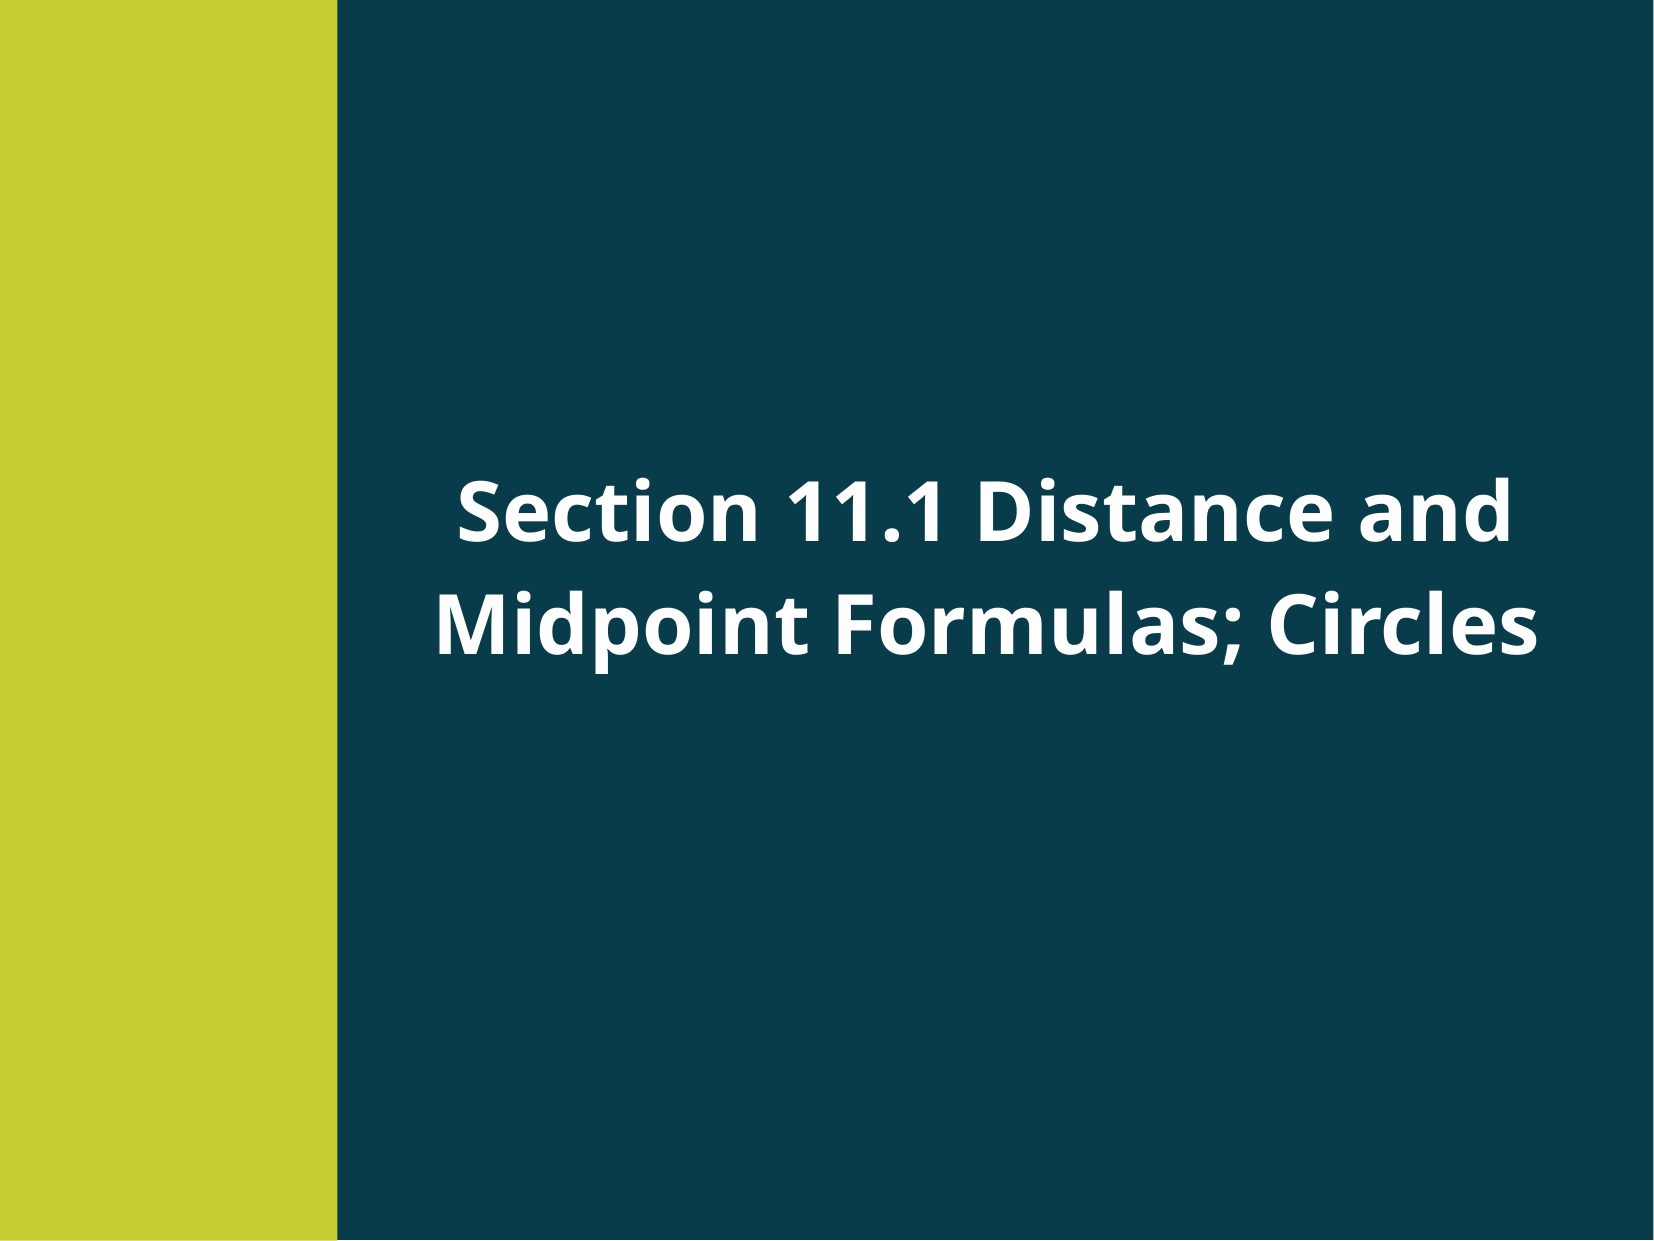

# Section 11.1 Distance and Midpoint Formulas; Circles